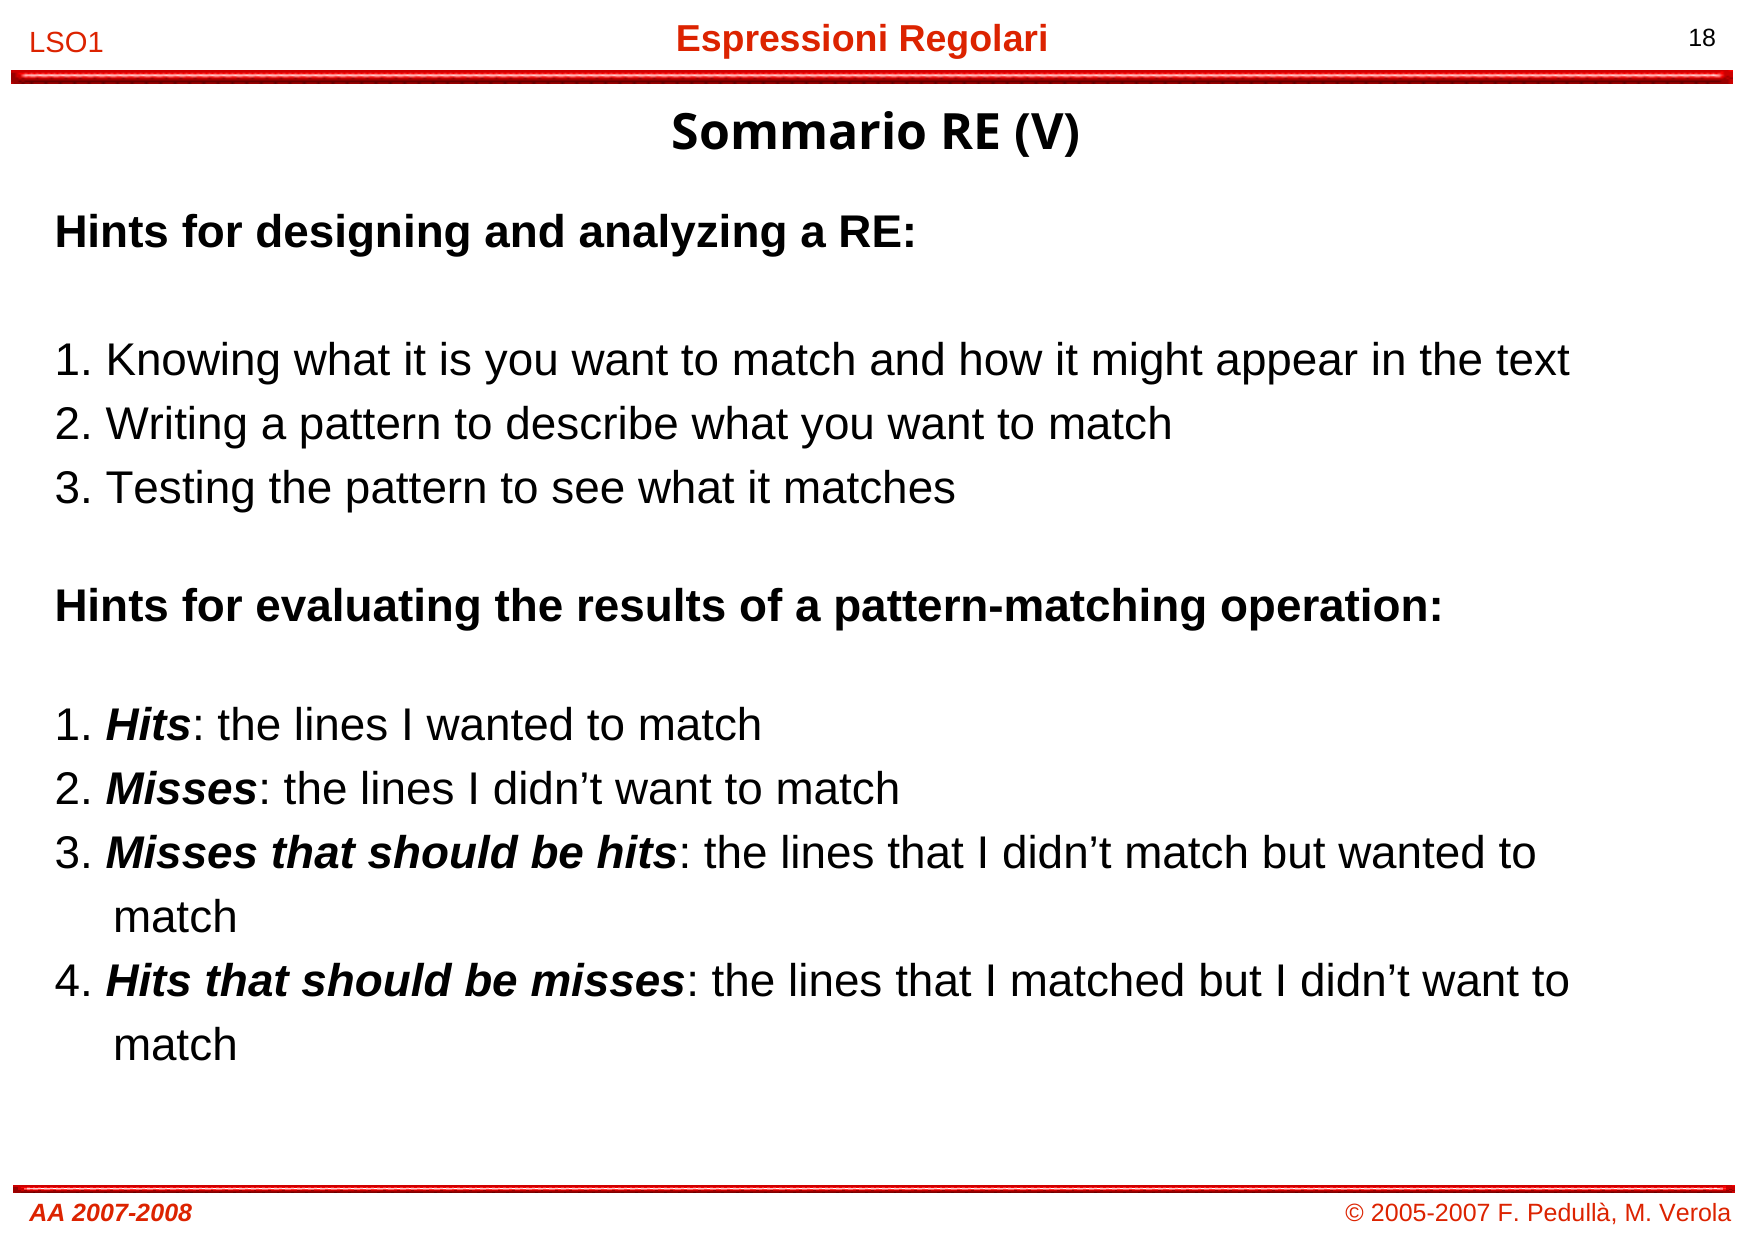

# Sommario RE (V)
Hints for designing and analyzing a RE:
1. Knowing what it is you want to match and how it might appear in the text
2. Writing a pattern to describe what you want to match
3. Testing the pattern to see what it matches
Hints for evaluating the results of a pattern-matching operation:
1. Hits: the lines I wanted to match
2. Misses: the lines I didn’t want to match
3. Misses that should be hits: the lines that I didn’t match but wanted to match
4. Hits that should be misses: the lines that I matched but I didn’t want to match